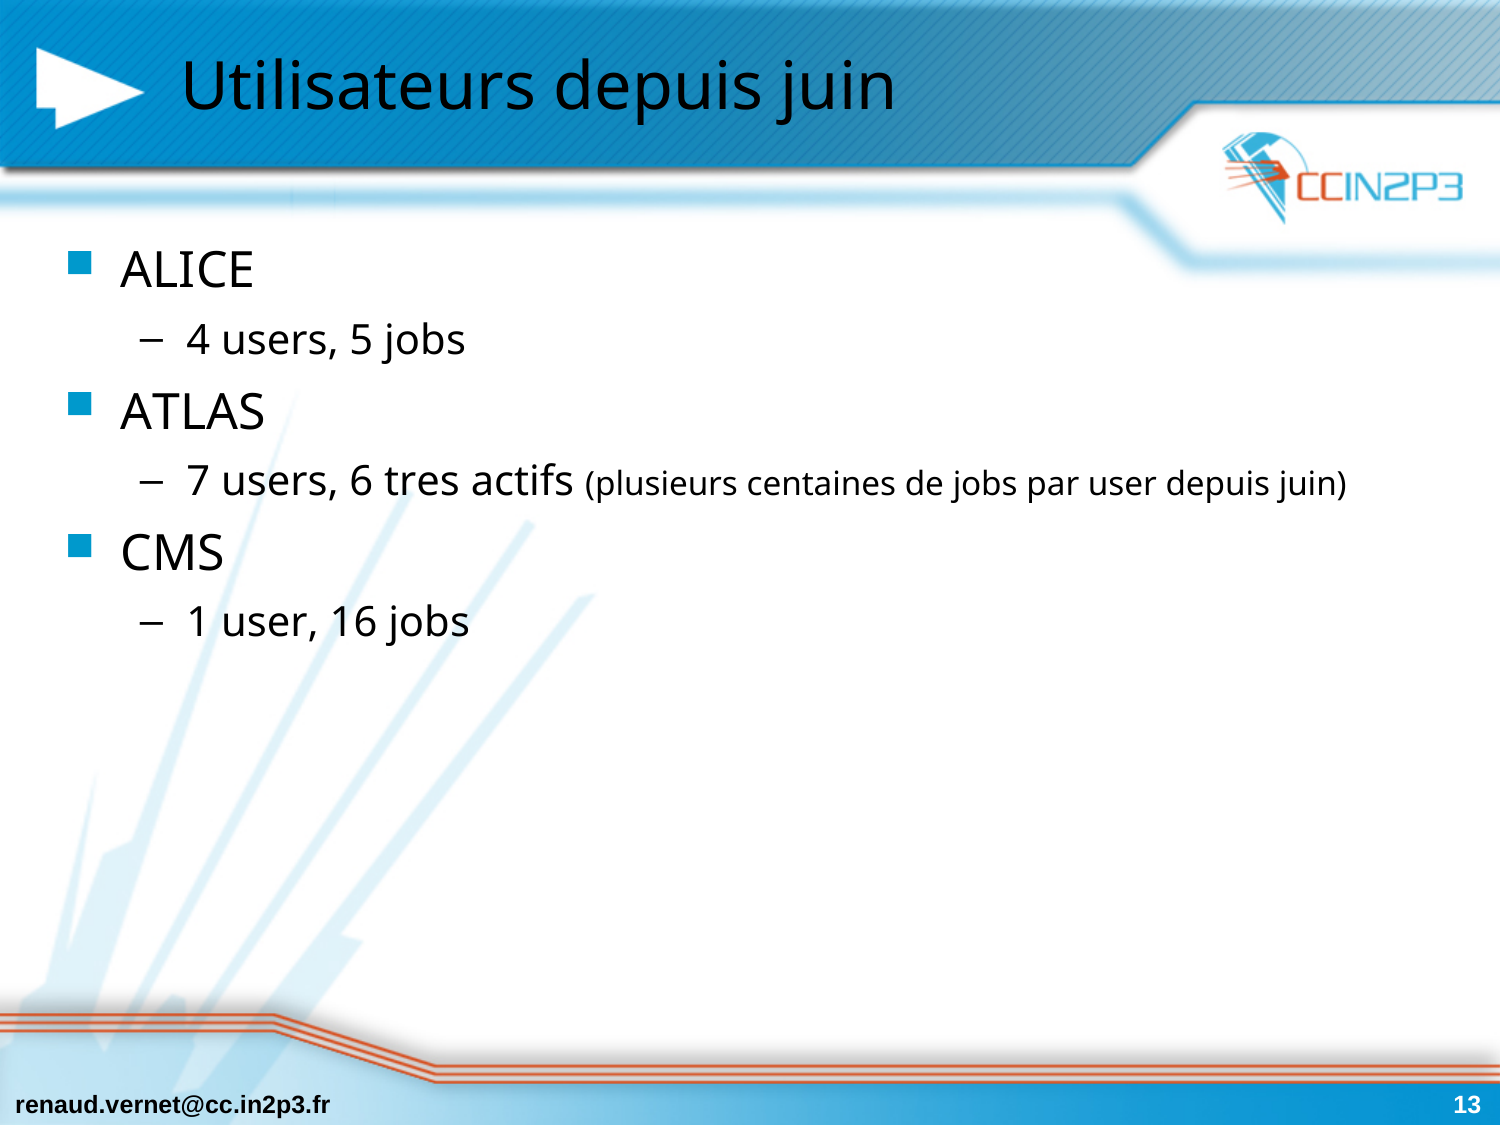

# Utilisateurs depuis juin
ALICE
4 users, 5 jobs
ATLAS
7 users, 6 tres actifs (plusieurs centaines de jobs par user depuis juin)
CMS
1 user, 16 jobs
13